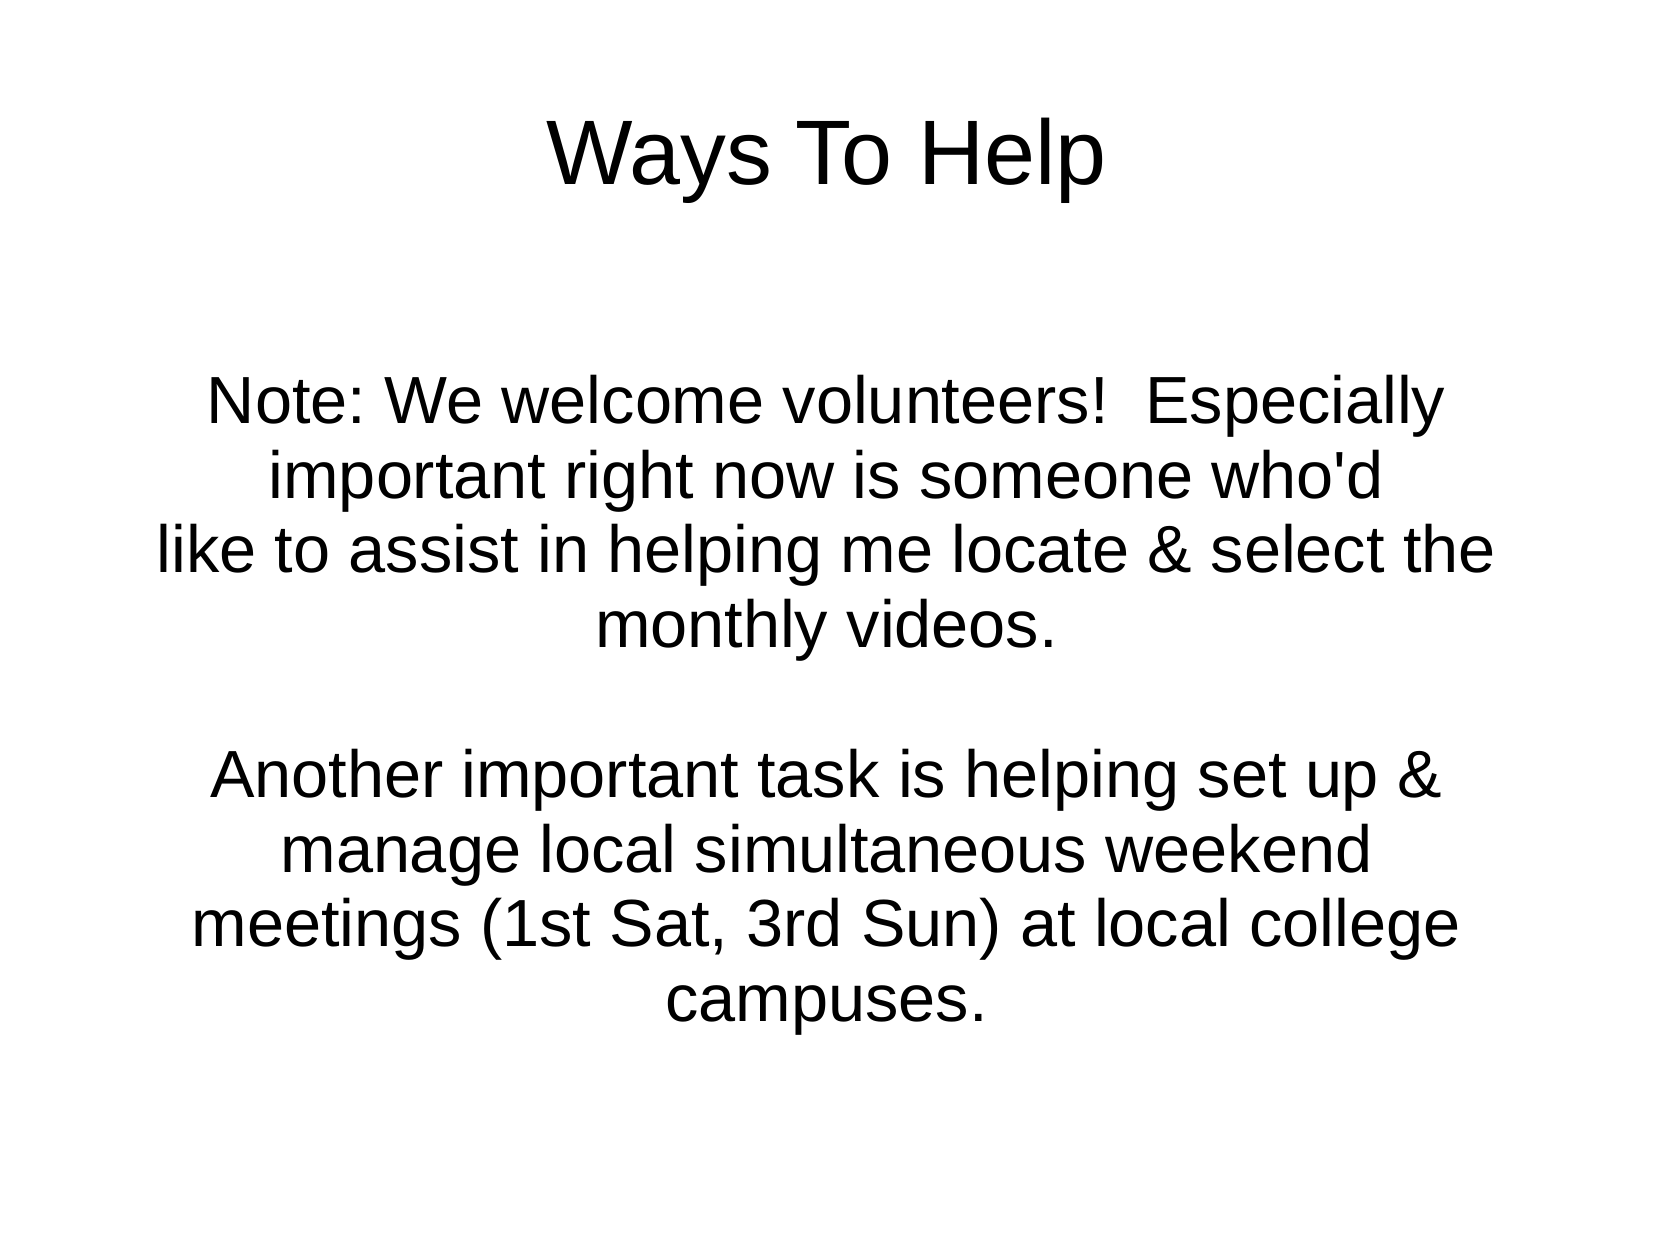

# Ways To Help
Note: We welcome volunteers! Especially important right now is someone who'd
like to assist in helping me locate & select the monthly videos.
Another important task is helping set up & manage local simultaneous weekend
meetings (1st Sat, 3rd Sun) at local college campuses.